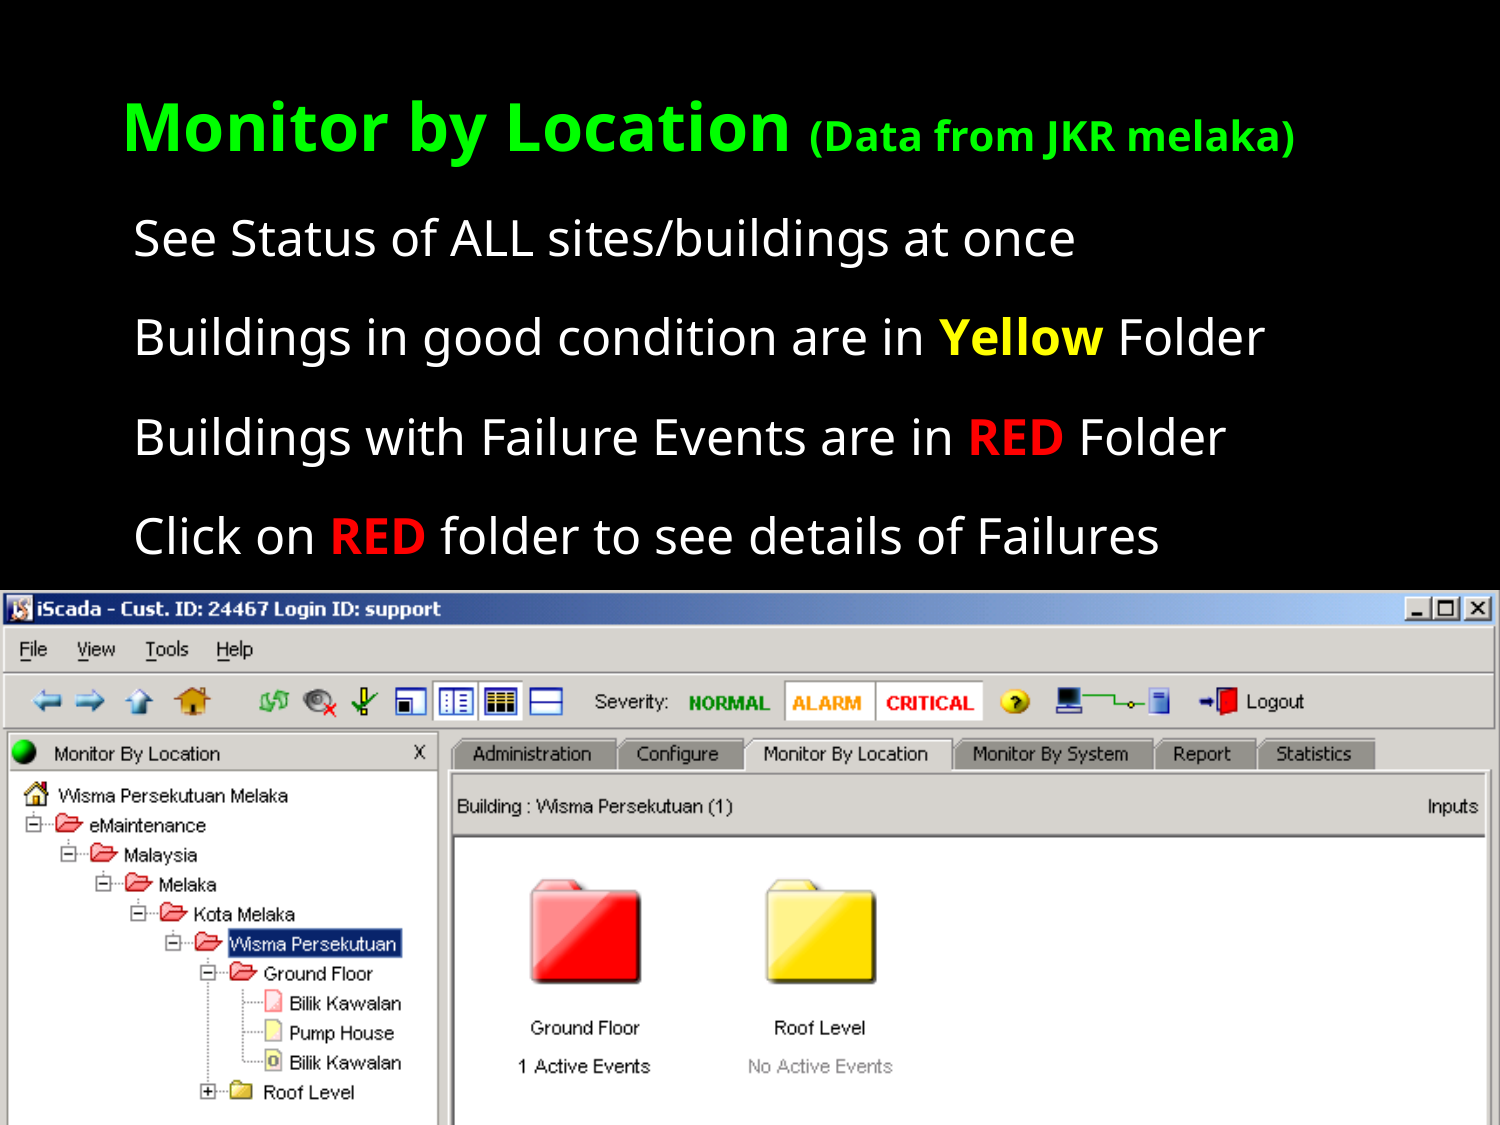

Monitor by Location (Data from JKR melaka)
 See Status of ALL sites/buildings at once
 Buildings in good condition are in Yellow Folder
 Buildings with Failure Events are in RED Folder
 Click on RED folder to see details of Failures